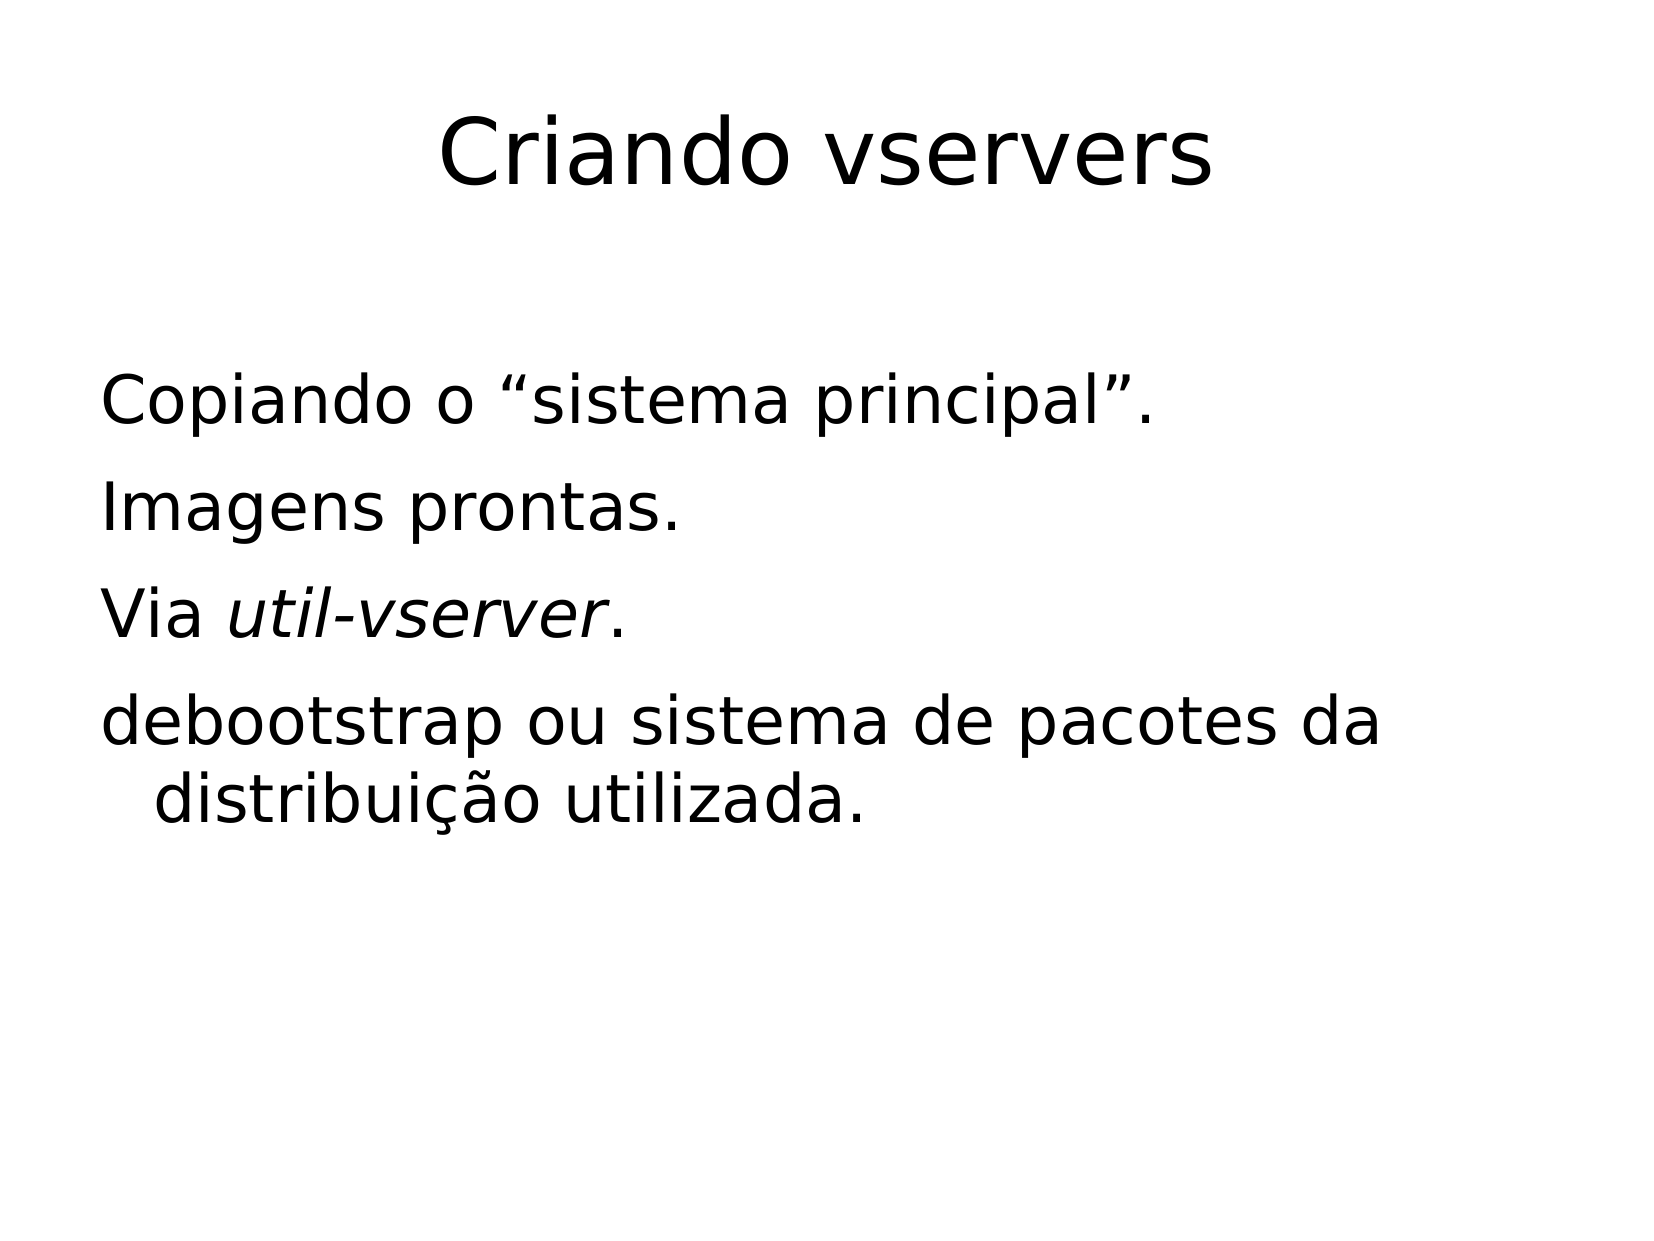

# Criando vservers
Copiando o “sistema principal”.
Imagens prontas.
Via util-vserver.
debootstrap ou sistema de pacotes da distribuição utilizada.